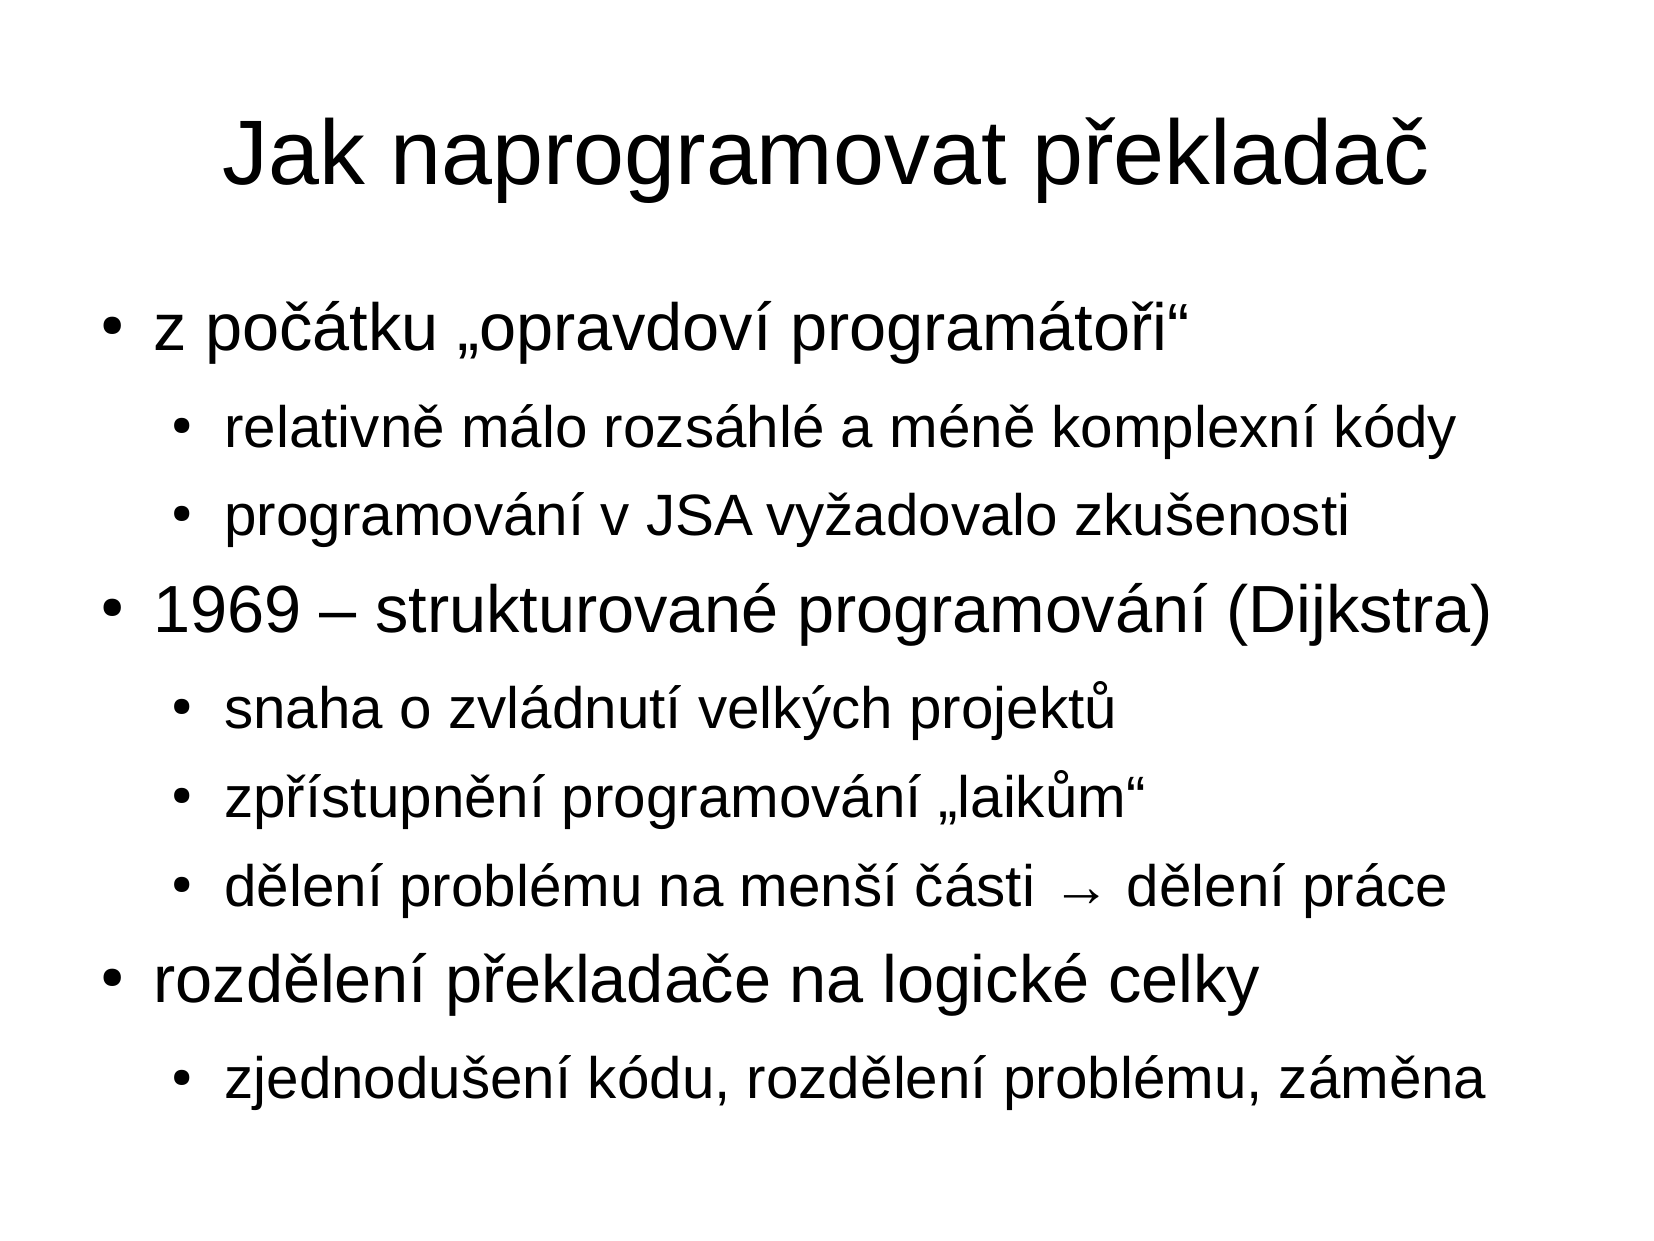

# Jak naprogramovat překladač
z počátku „opravdoví programátoři“
relativně málo rozsáhlé a méně komplexní kódy
programování v JSA vyžadovalo zkušenosti
1969 – strukturované programování (Dijkstra)
snaha o zvládnutí velkých projektů
zpřístupnění programování „laikům“
dělení problému na menší části → dělení práce
rozdělení překladače na logické celky
zjednodušení kódu, rozdělení problému, záměna